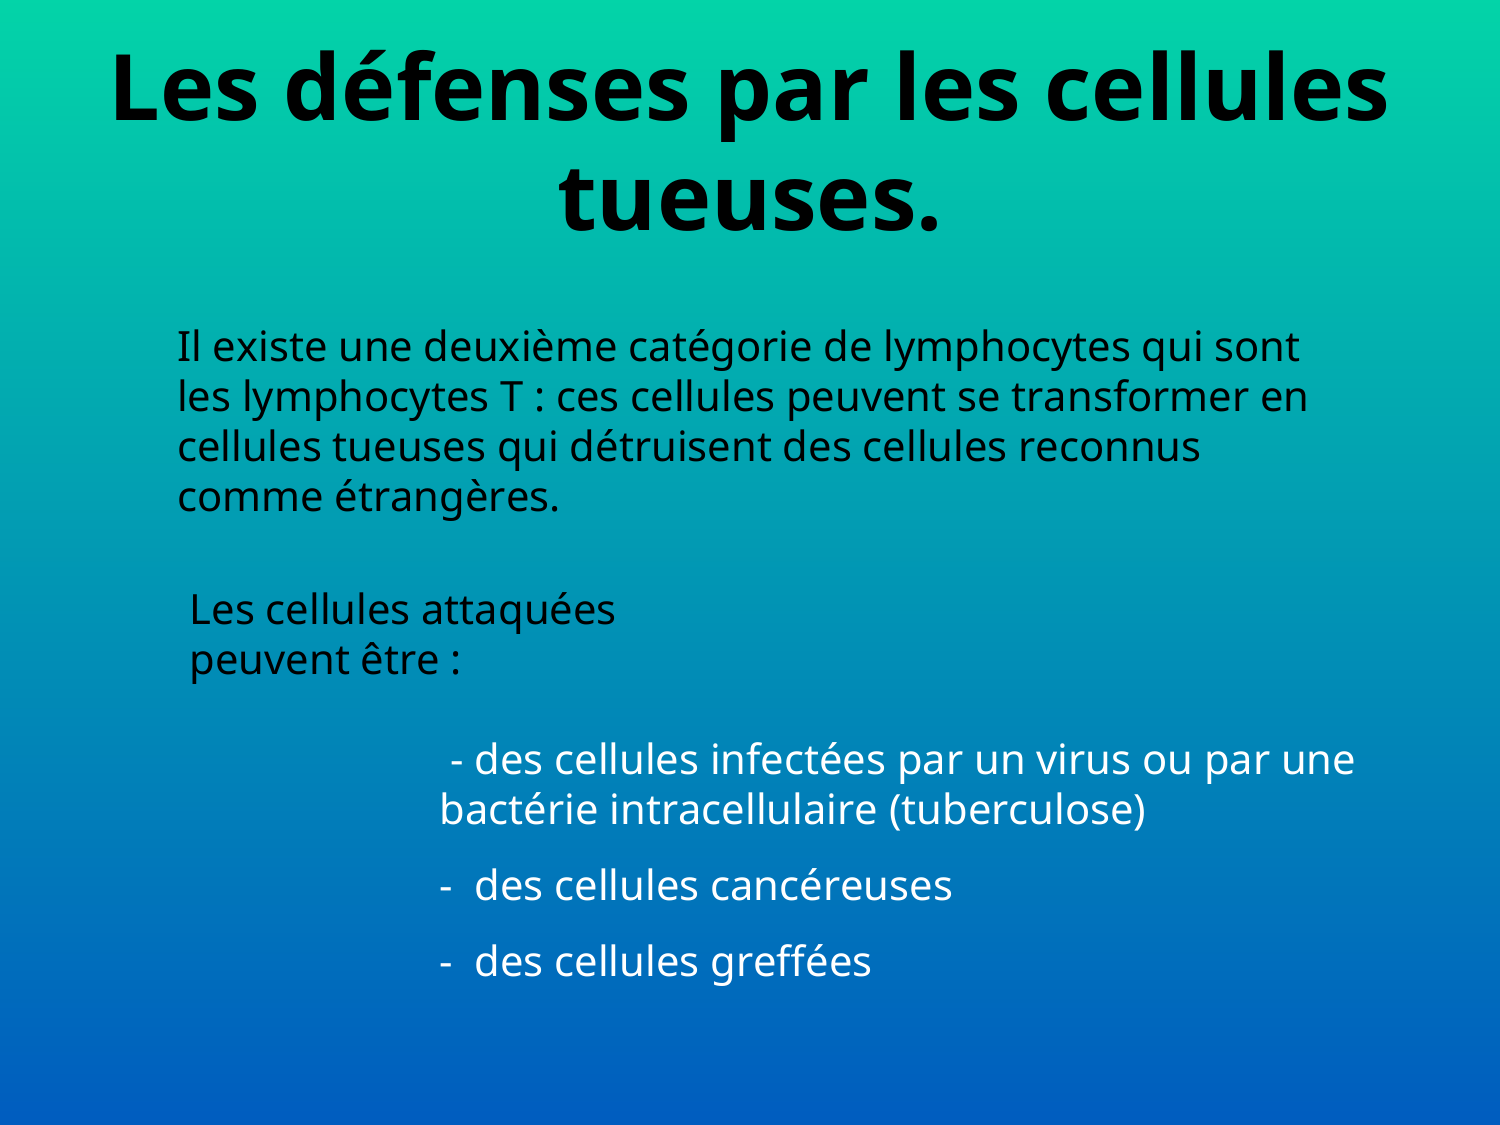

# Les défenses par les cellules tueuses.
Il existe une deuxième catégorie de lymphocytes qui sont les lymphocytes T : ces cellules peuvent se transformer en cellules tueuses qui détruisent des cellules reconnus comme étrangères.
Les cellules attaquées peuvent être :
 - des cellules infectées par un virus ou par une bactérie intracellulaire (tuberculose)
-  des cellules cancéreuses
-  des cellules greffées